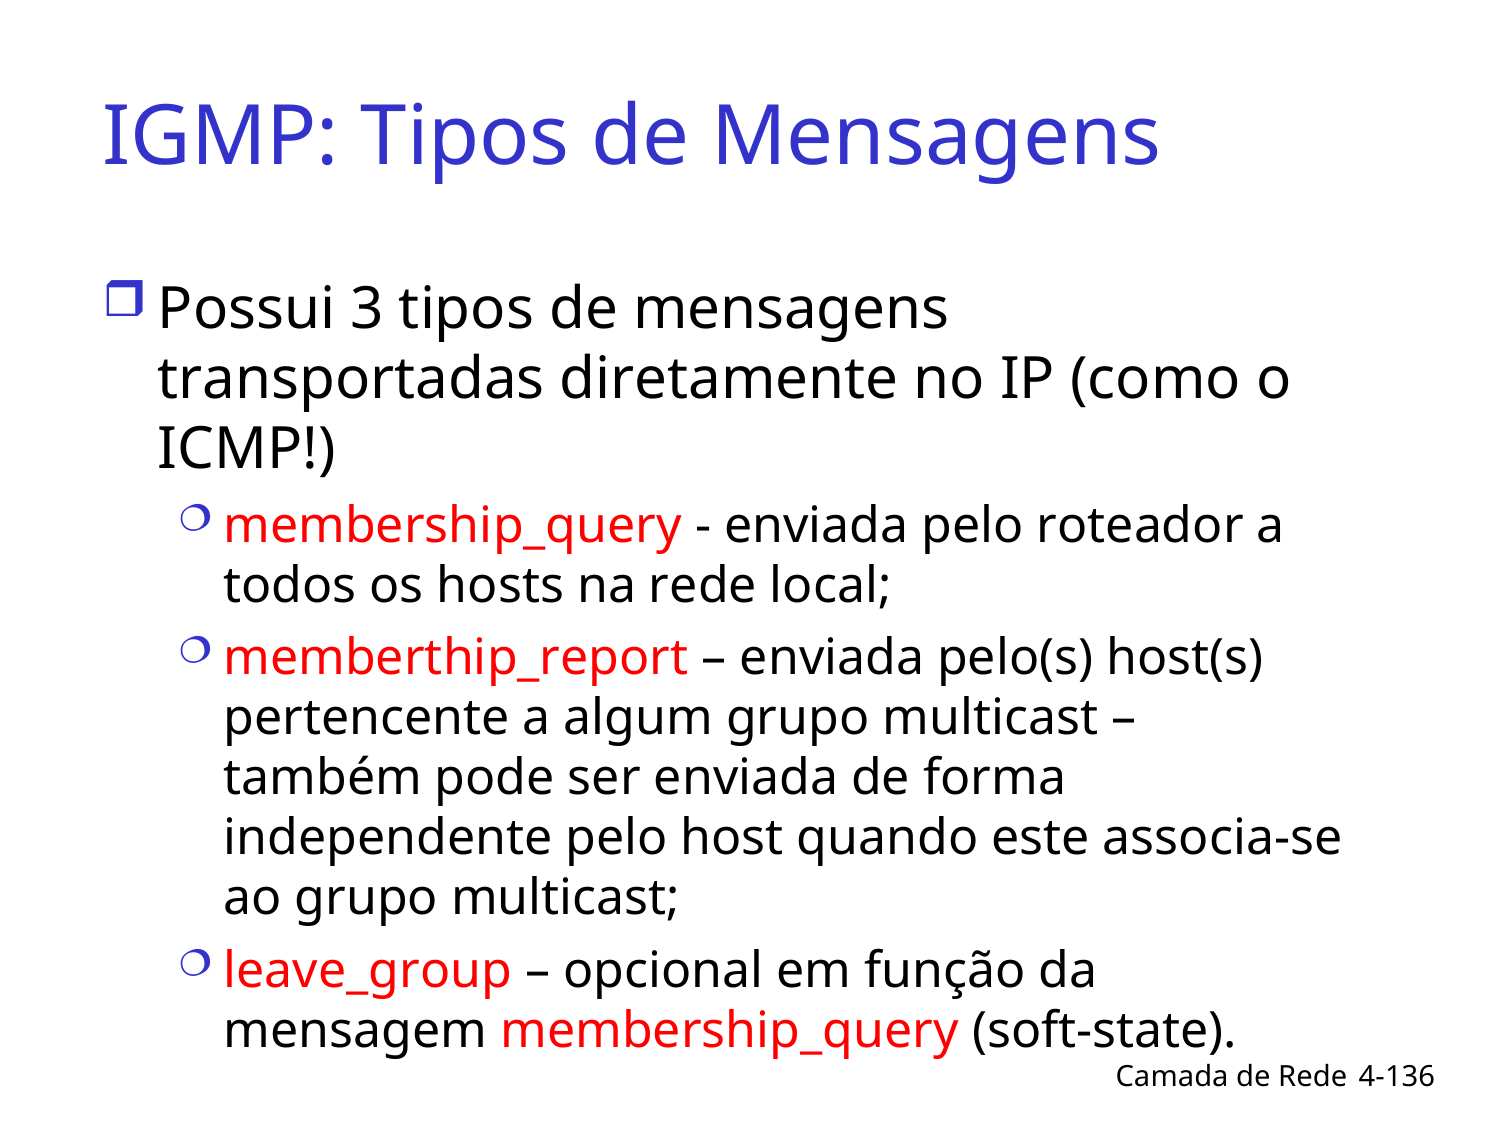

IGMP: Tipos de Mensagens
Possui 3 tipos de mensagens transportadas diretamente no IP (como o ICMP!)
membership_query - enviada pelo roteador a todos os hosts na rede local;
memberthip_report – enviada pelo(s) host(s) pertencente a algum grupo multicast – também pode ser enviada de forma independente pelo host quando este associa-se ao grupo multicast;
leave_group – opcional em função da mensagem membership_query (soft-state).
Camada de Rede